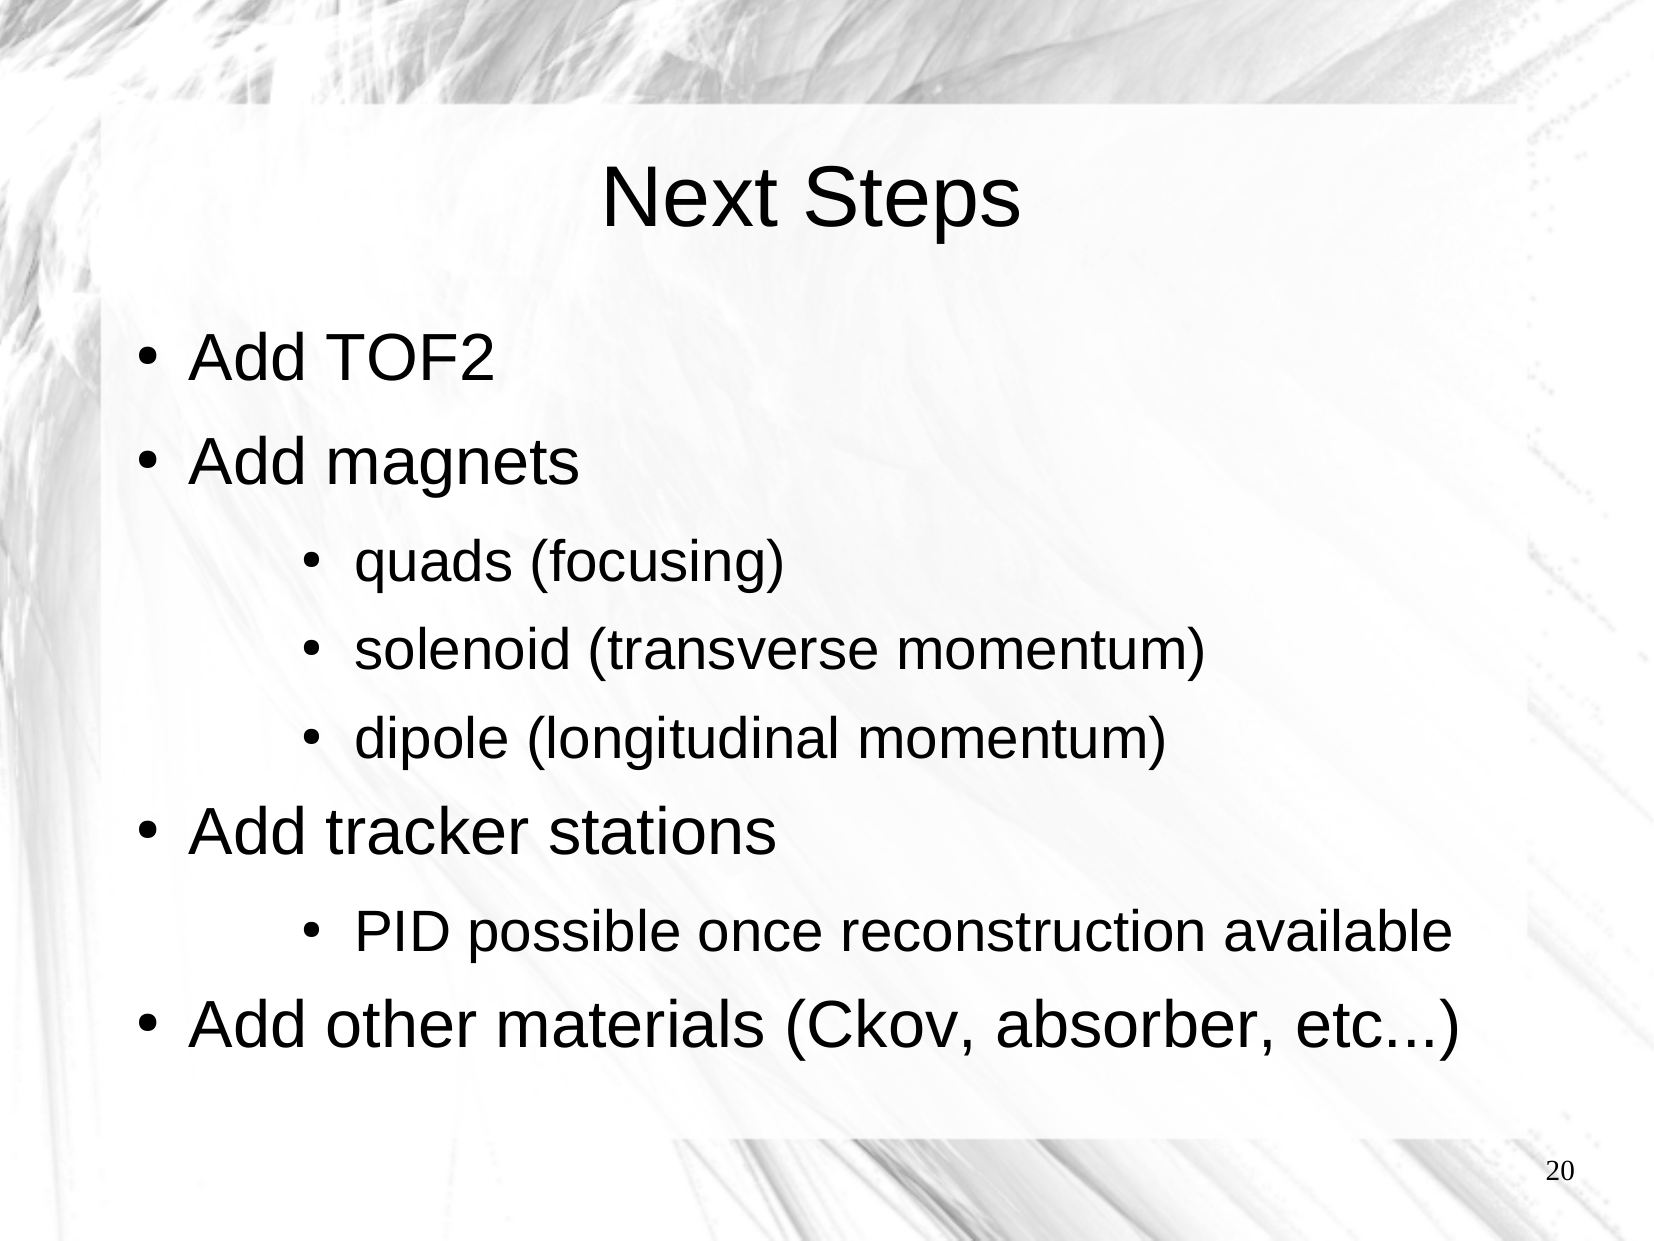

# Next Steps
Add TOF2
Add magnets
quads (focusing)
solenoid (transverse momentum)
dipole (longitudinal momentum)
Add tracker stations
PID possible once reconstruction available
Add other materials (Ckov, absorber, etc...)
20